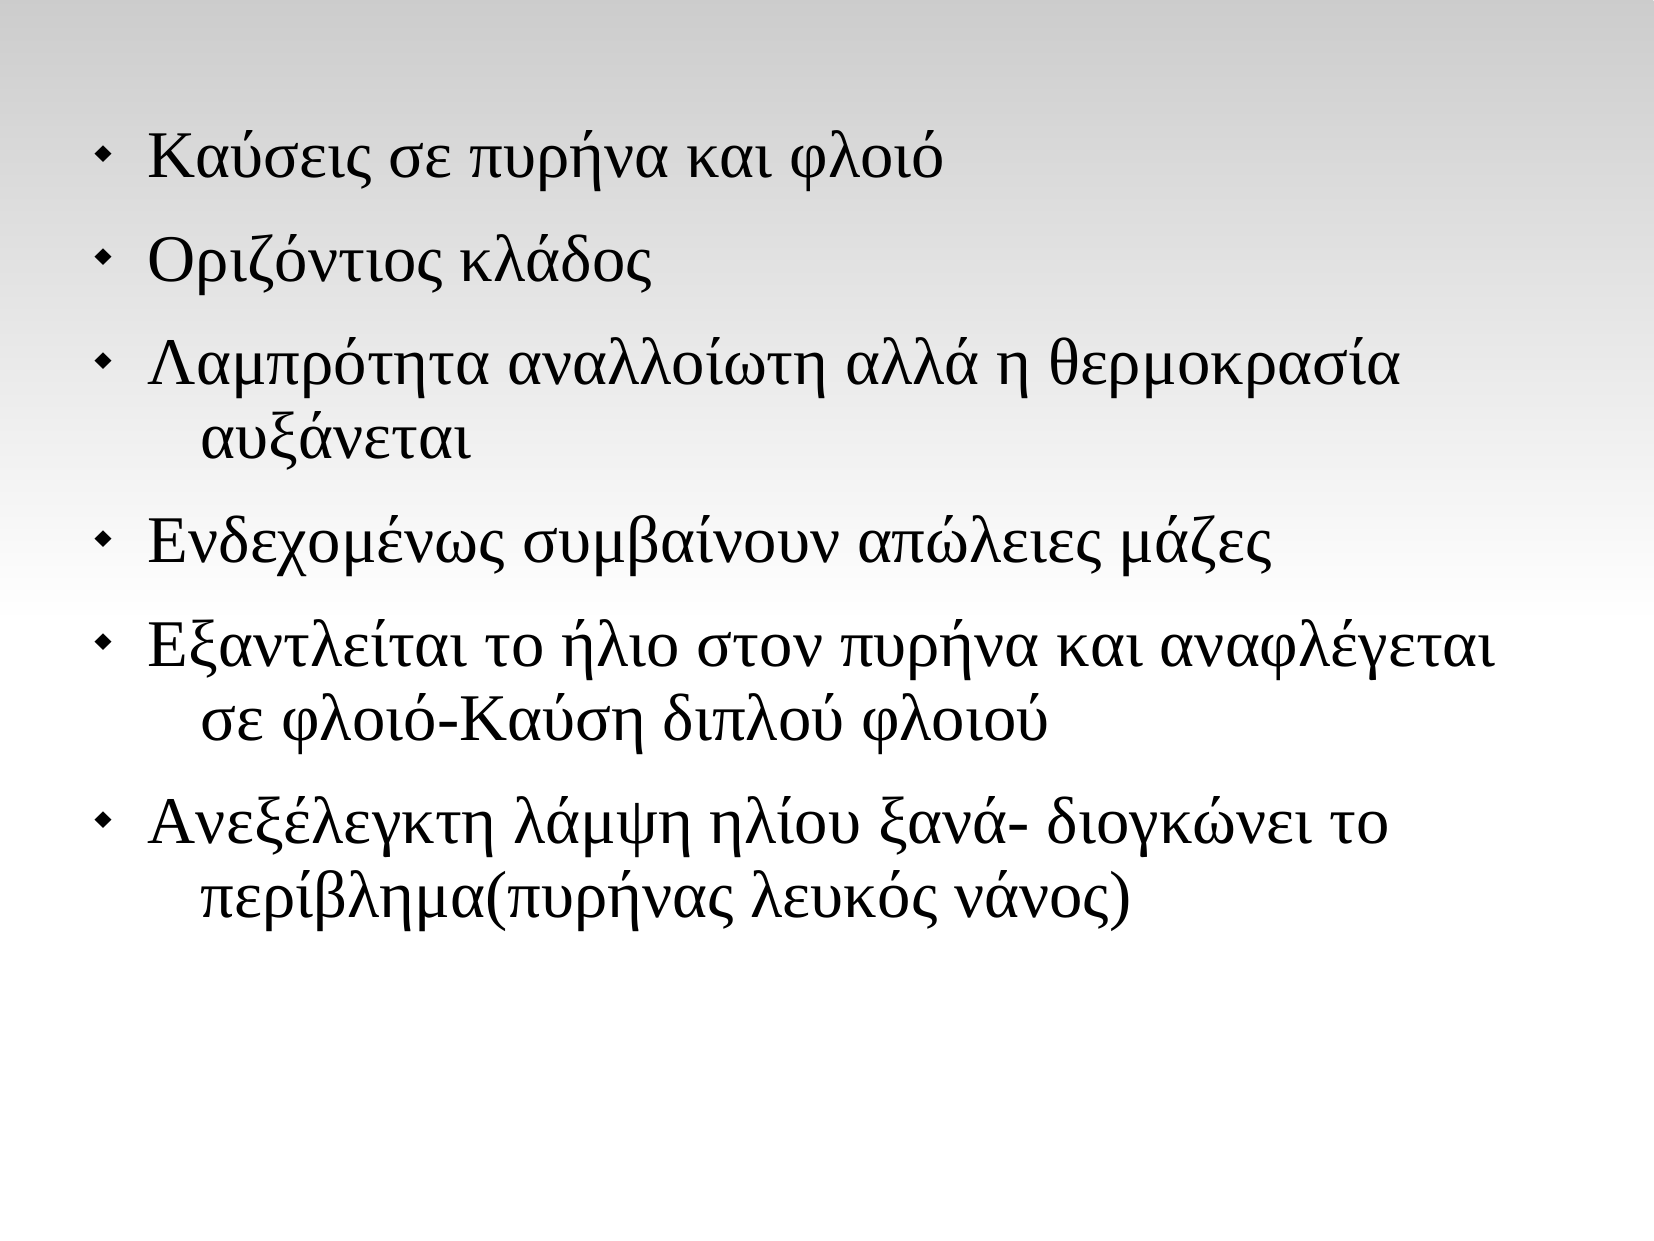

# Καύσεις σε πυρήνα και φλοιό
Οριζόντιος κλάδος
Λαμπρότητα αναλλοίωτη αλλά η θερμοκρασία αυξάνεται
Ενδεχομένως συμβαίνουν απώλειες μάζες
Εξαντλείται το ήλιο στον πυρήνα και αναφλέγεται σε φλοιό-Καύση διπλού φλοιού
Ανεξέλεγκτη λάμψη ηλίου ξανά- διογκώνει το περίβλημα(πυρήνας λευκός νάνος)